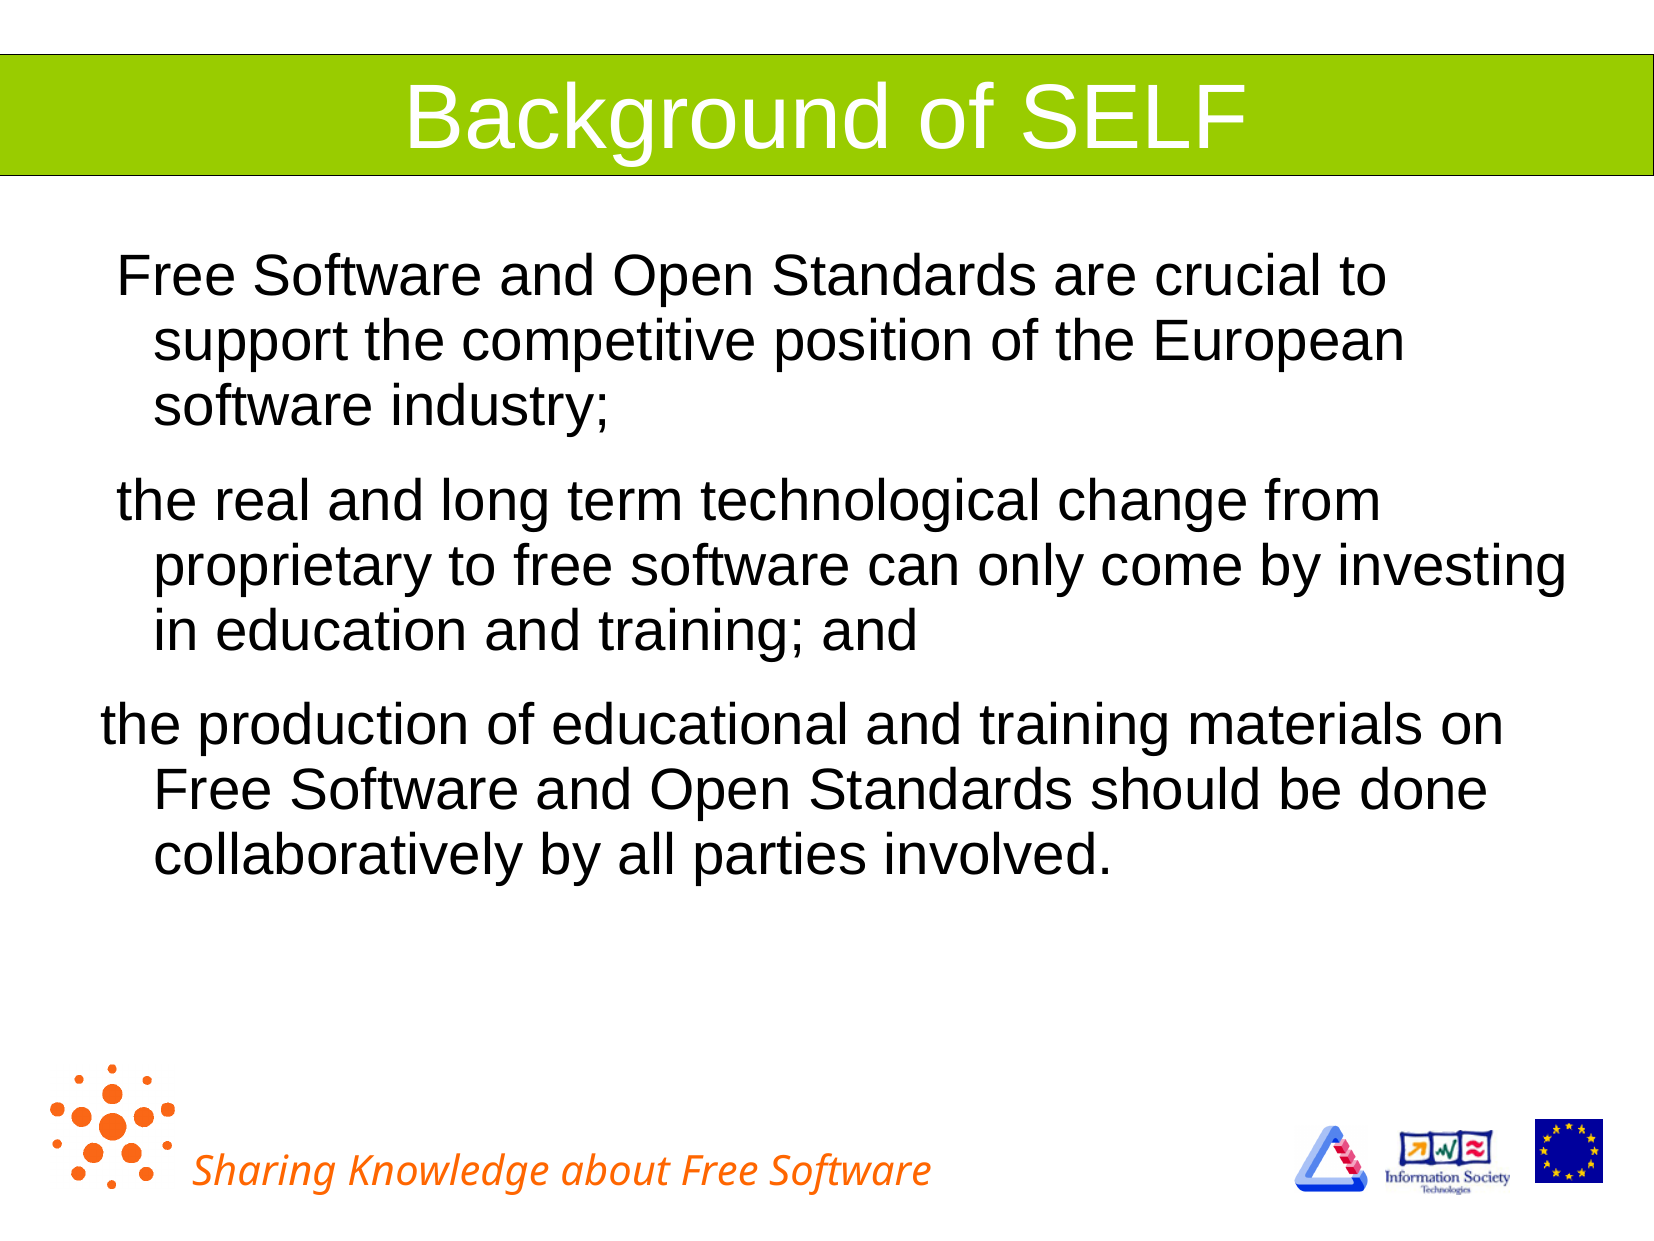

# Background of SELF
 Free Software and Open Standards are crucial to support the competitive position of the European software industry;
 the real and long term technological change from proprietary to free software can only come by investing in education and training; and
the production of educational and training materials on Free Software and Open Standards should be done collaboratively by all parties involved.